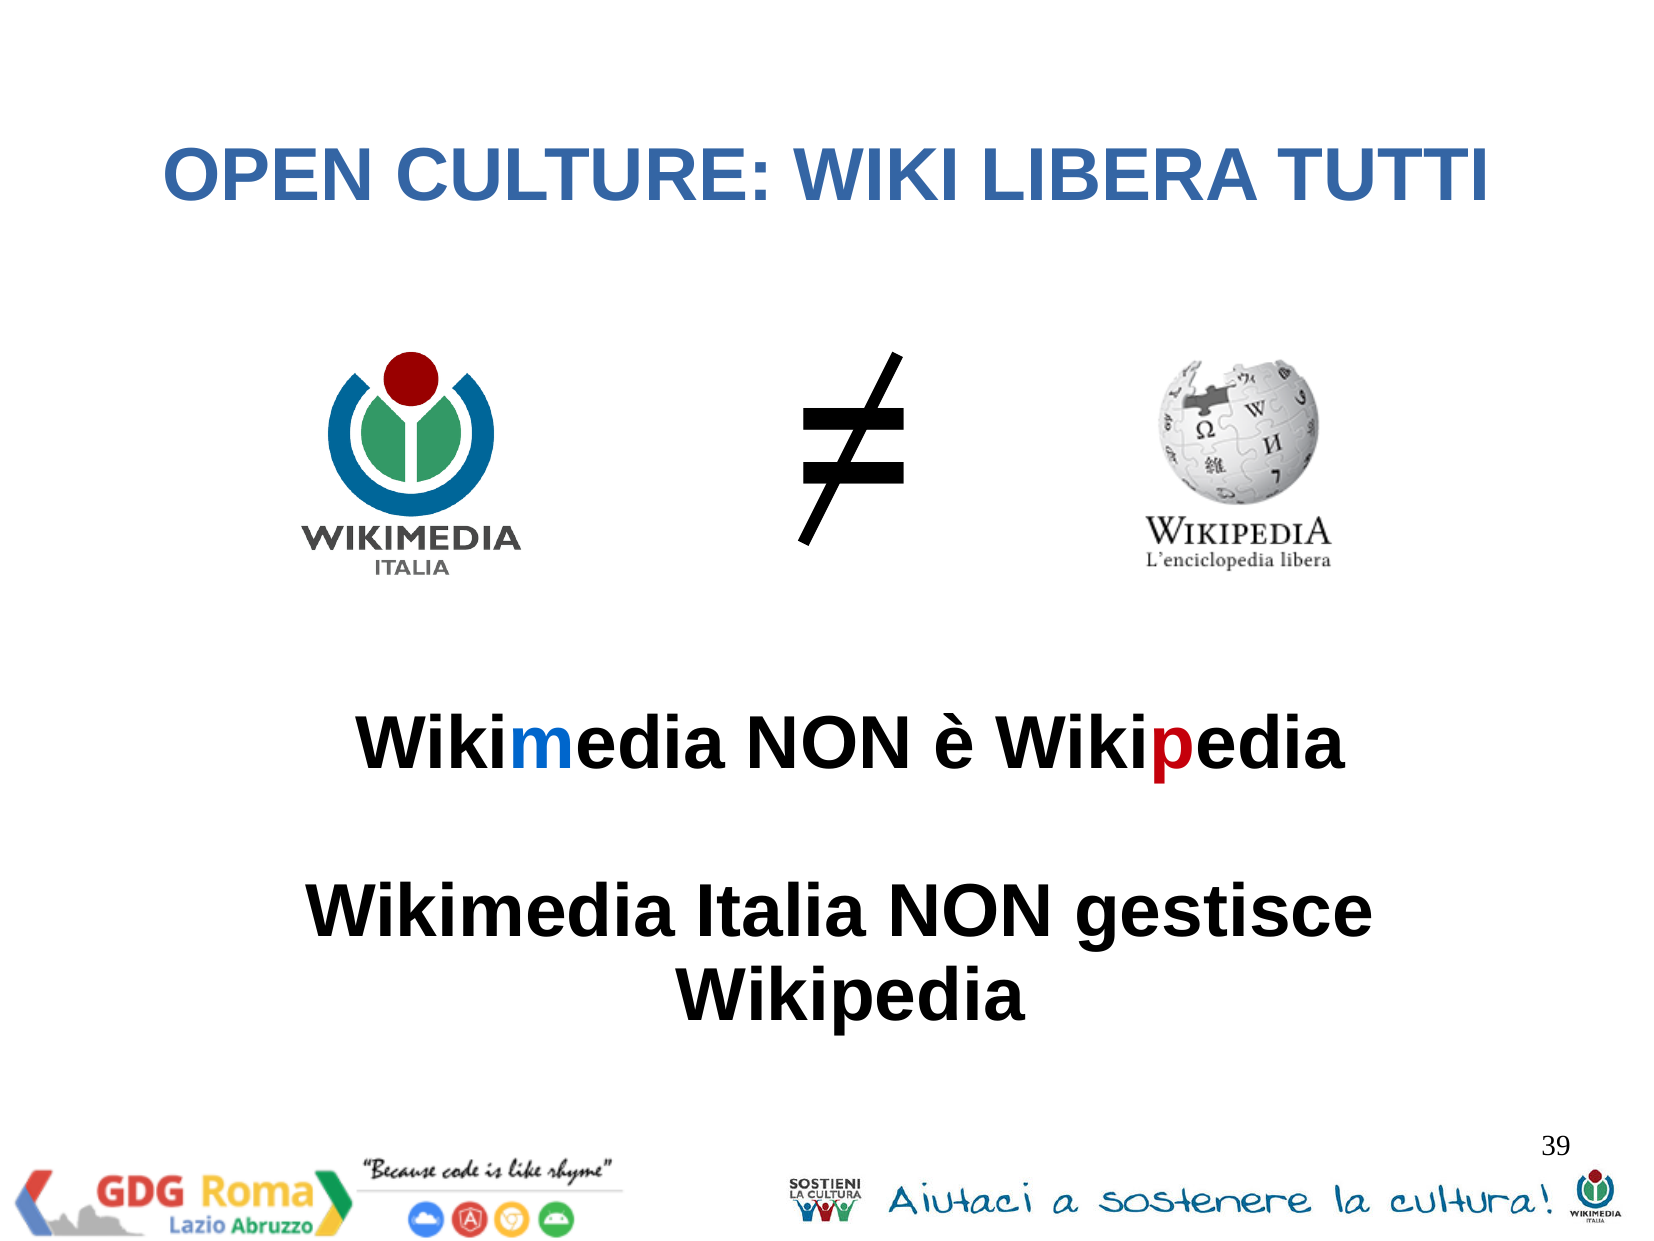

OPEN CULTURE: WIKI LIBERA TUTTI
=
# Wikimedia NON è Wikipedia
Wikimedia Italia NON gestisce
Wikipedia
39